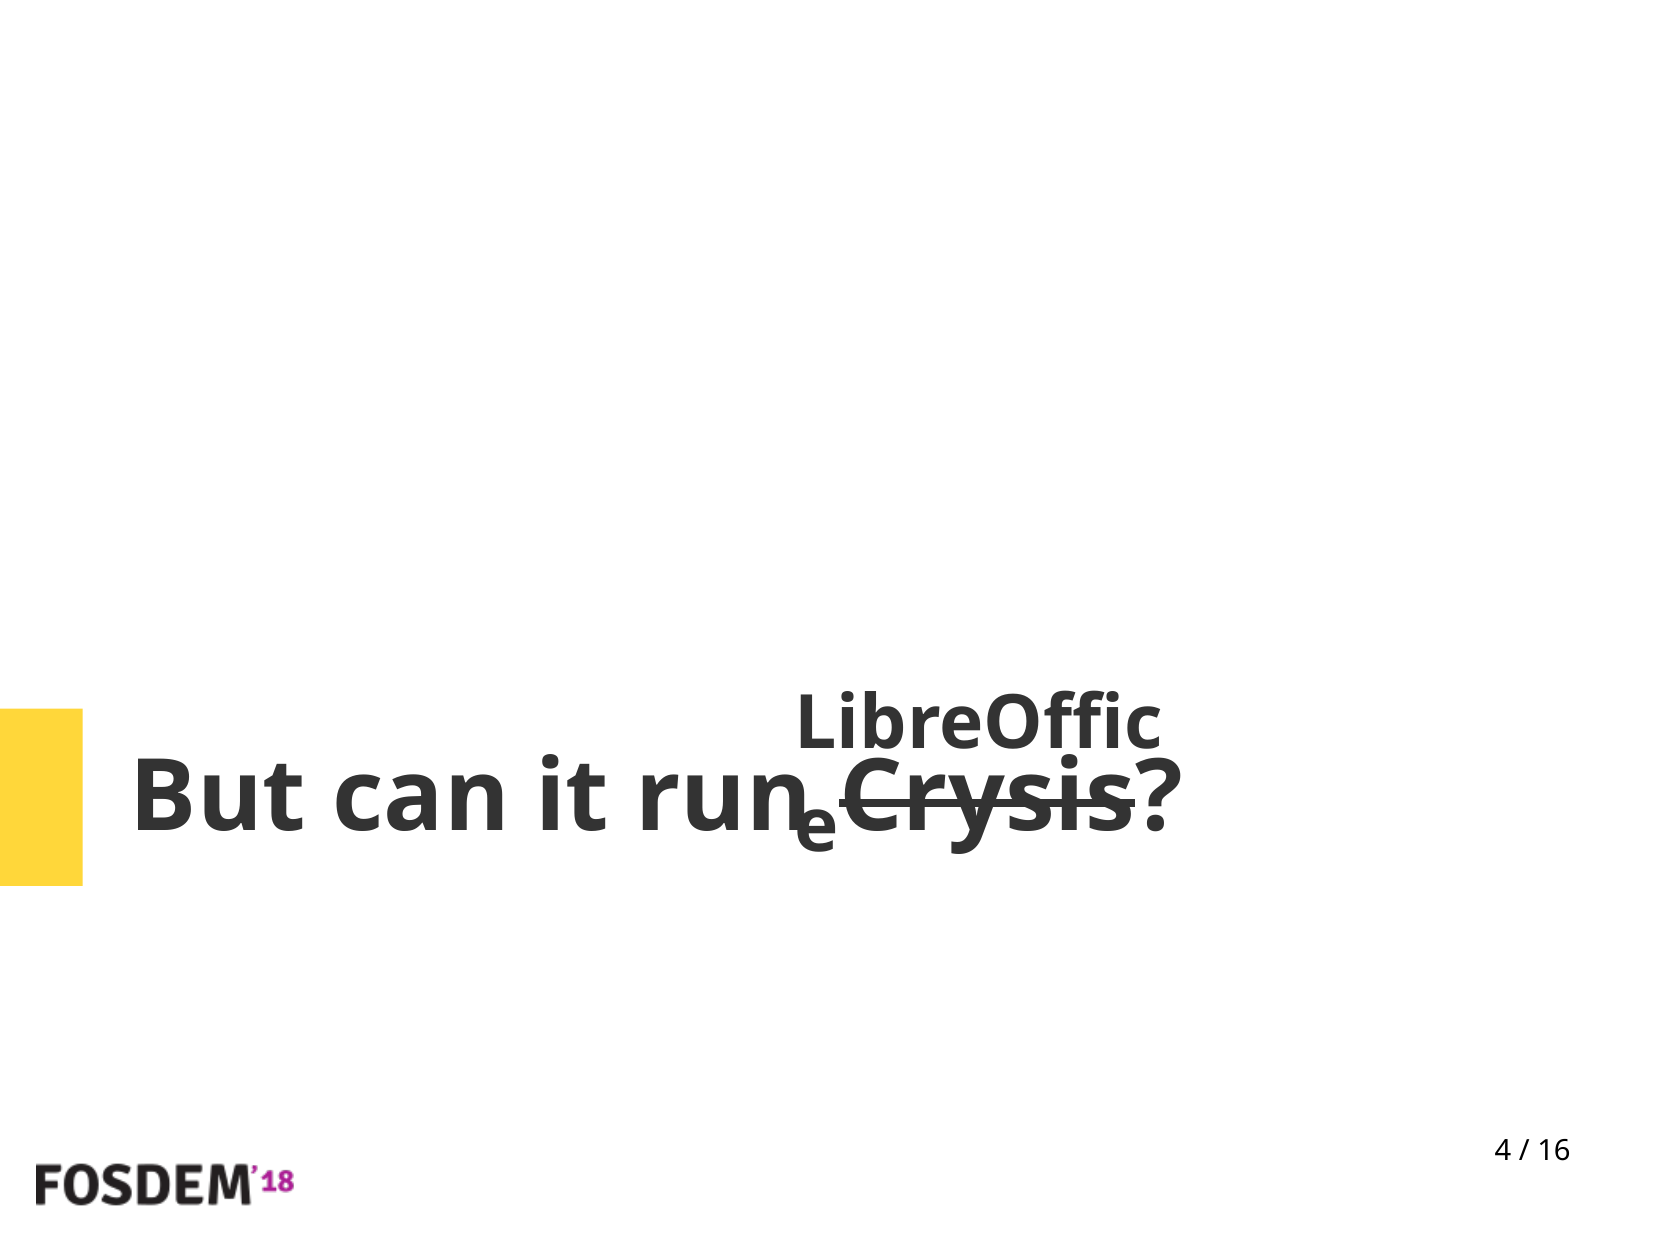

# But can it run Crysis?
LibreOffice
4